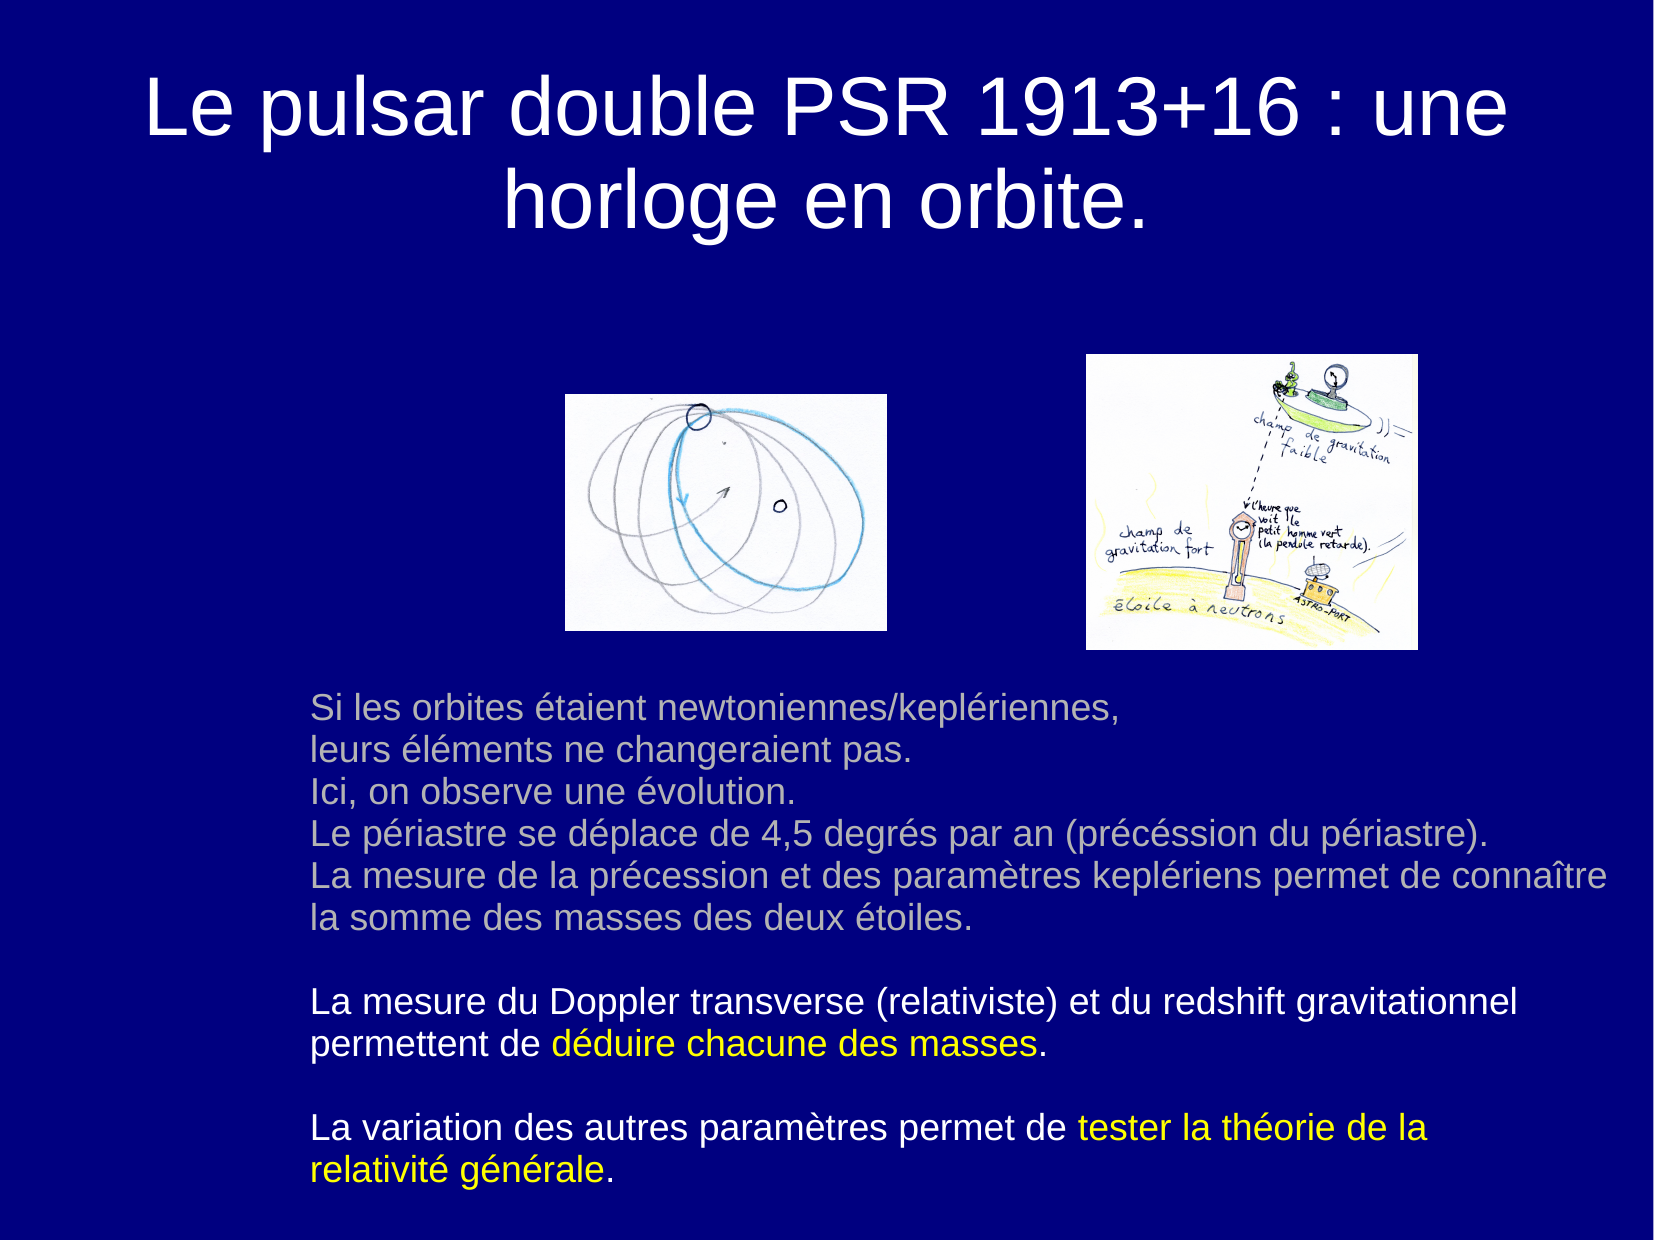

# Le pulsar double PSR 1913+16 : une horloge en orbite.
Si les orbites étaient newtoniennes/keplériennes,
leurs éléments ne changeraient pas.
Ici, on observe une évolution.
Le périastre se déplace de 4,5 degrés par an (précéssion du périastre).
La mesure de la précession et des paramètres keplériens permet de connaître
la somme des masses des deux étoiles.
La mesure du Doppler transverse (relativiste) et du redshift gravitationnel
permettent de déduire chacune des masses.
La variation des autres paramètres permet de tester la théorie de la
relativité générale.